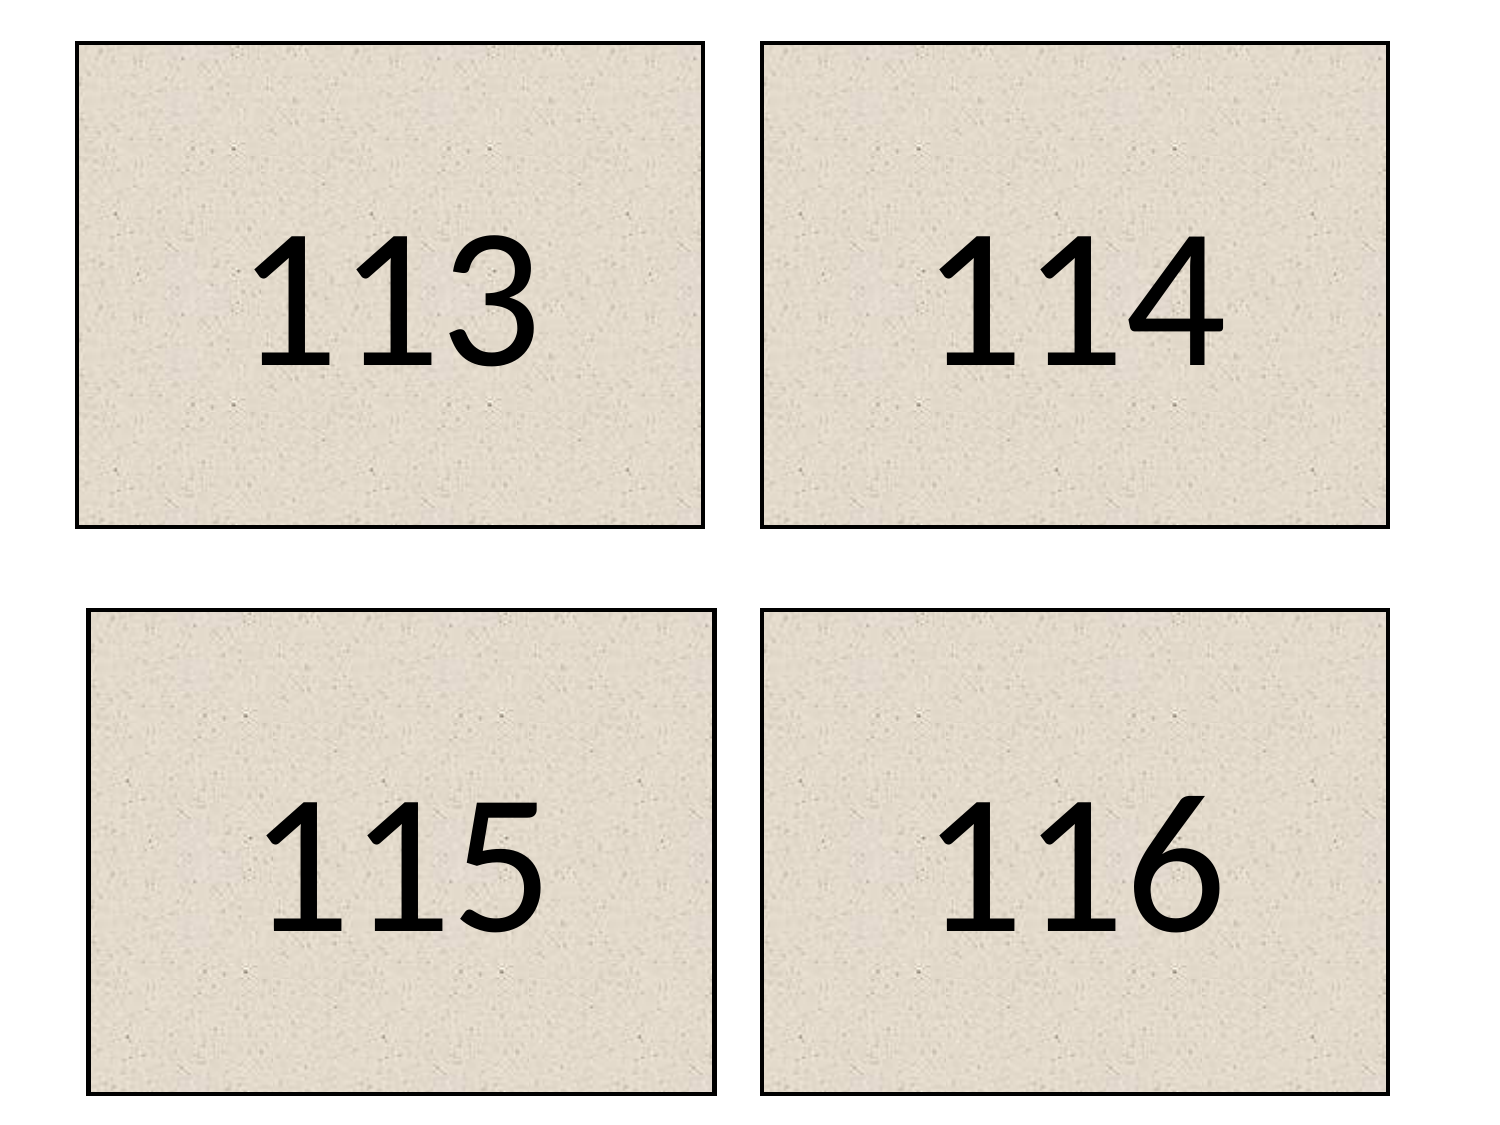

Proč se vodič ohřívá? Na čem závisí ohřátí vodiče?
113
Jaký fyzikální jev se využívá v tepelných elektrických spotřebičích?
114
Vyjmenuj tepelné elektrické spotřebiče, které se používají v domácnosti.
115
K čemu slouží pojistka?
116